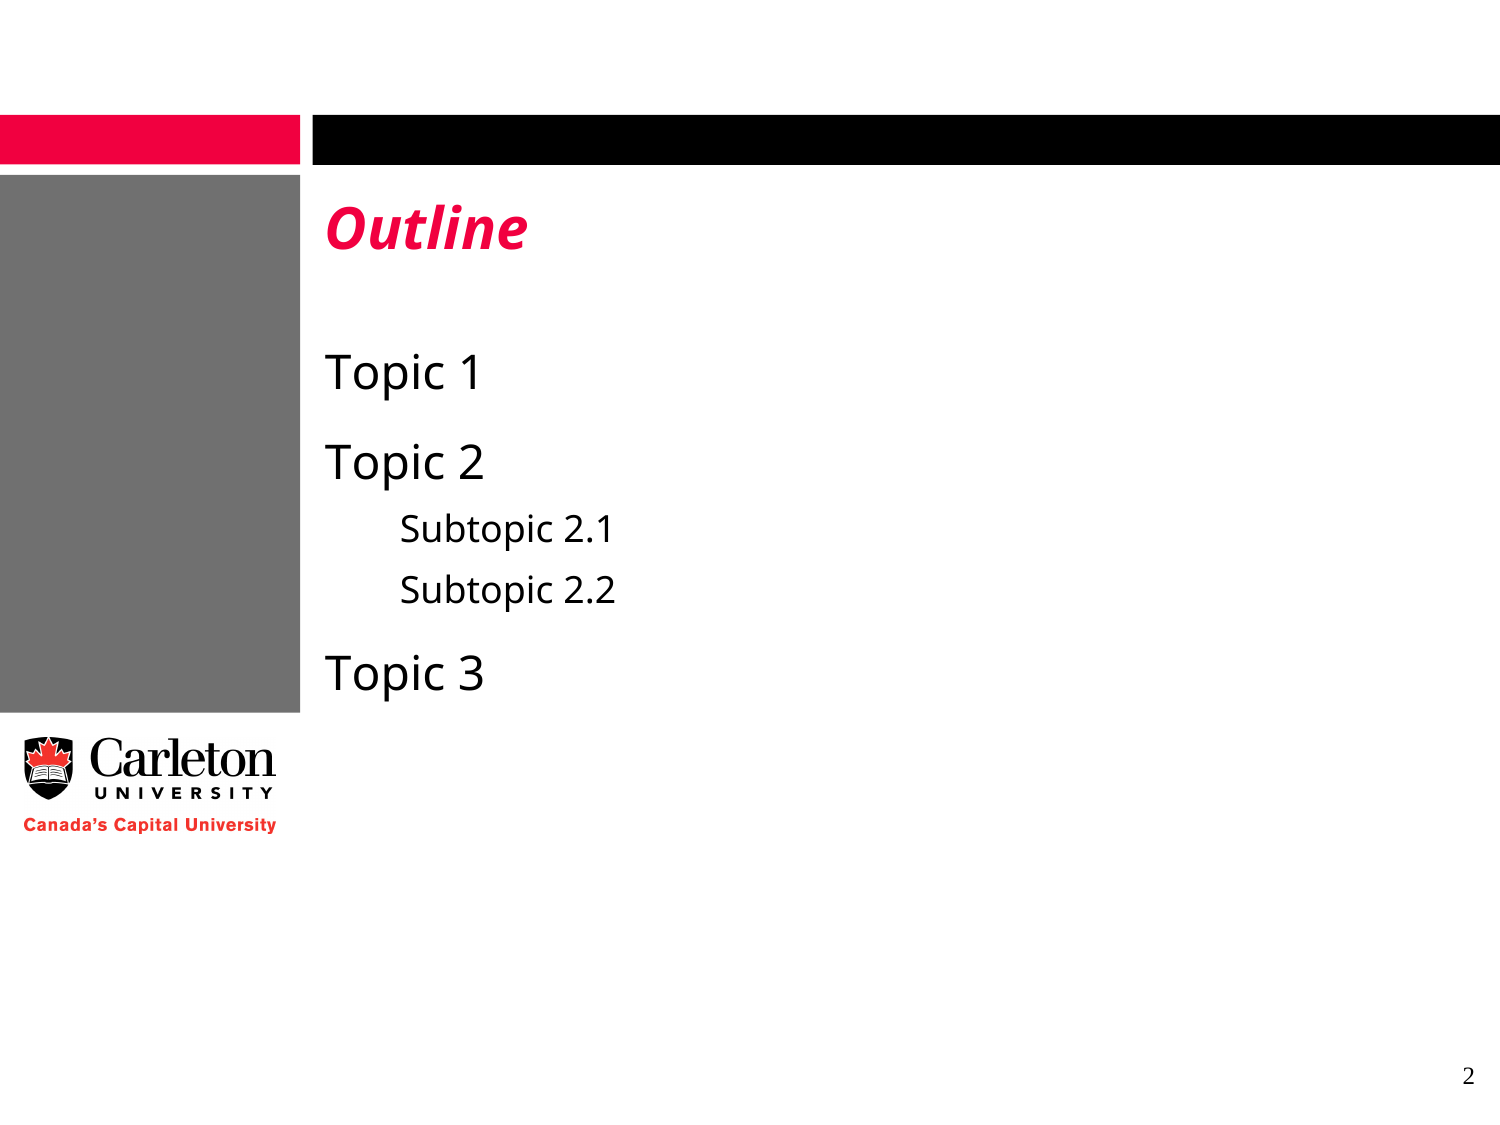

# Outline
Topic 1
Topic 2
Subtopic 2.1
Subtopic 2.2
Topic 3
2